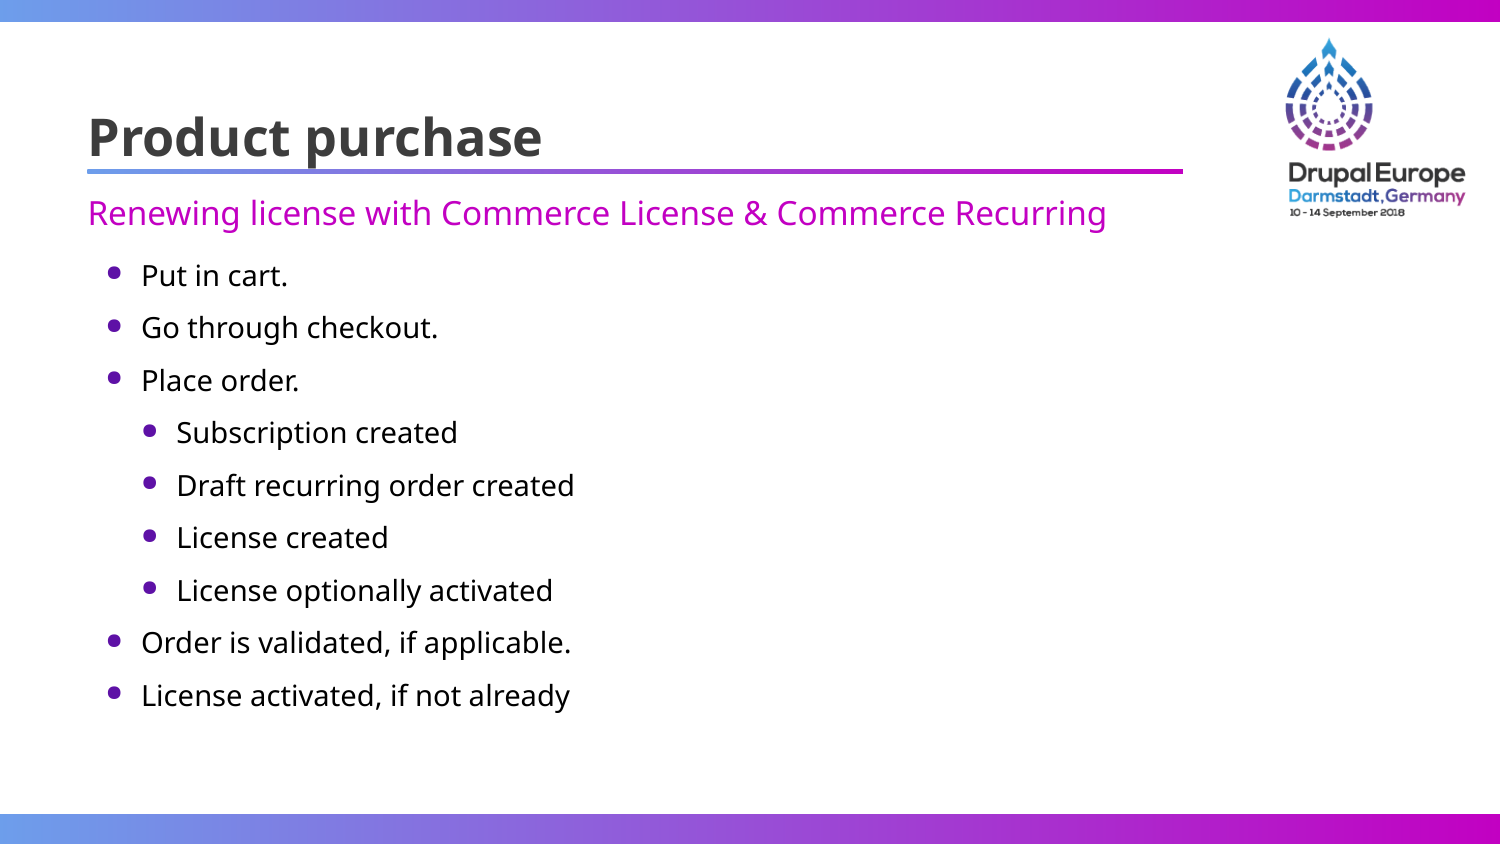

Product purchase
Renewing license with Commerce License & Commerce Recurring
Put in cart.
Go through checkout.
Place order.
Subscription created
Draft recurring order created
License created
License optionally activated
Order is validated, if applicable.
License activated, if not already